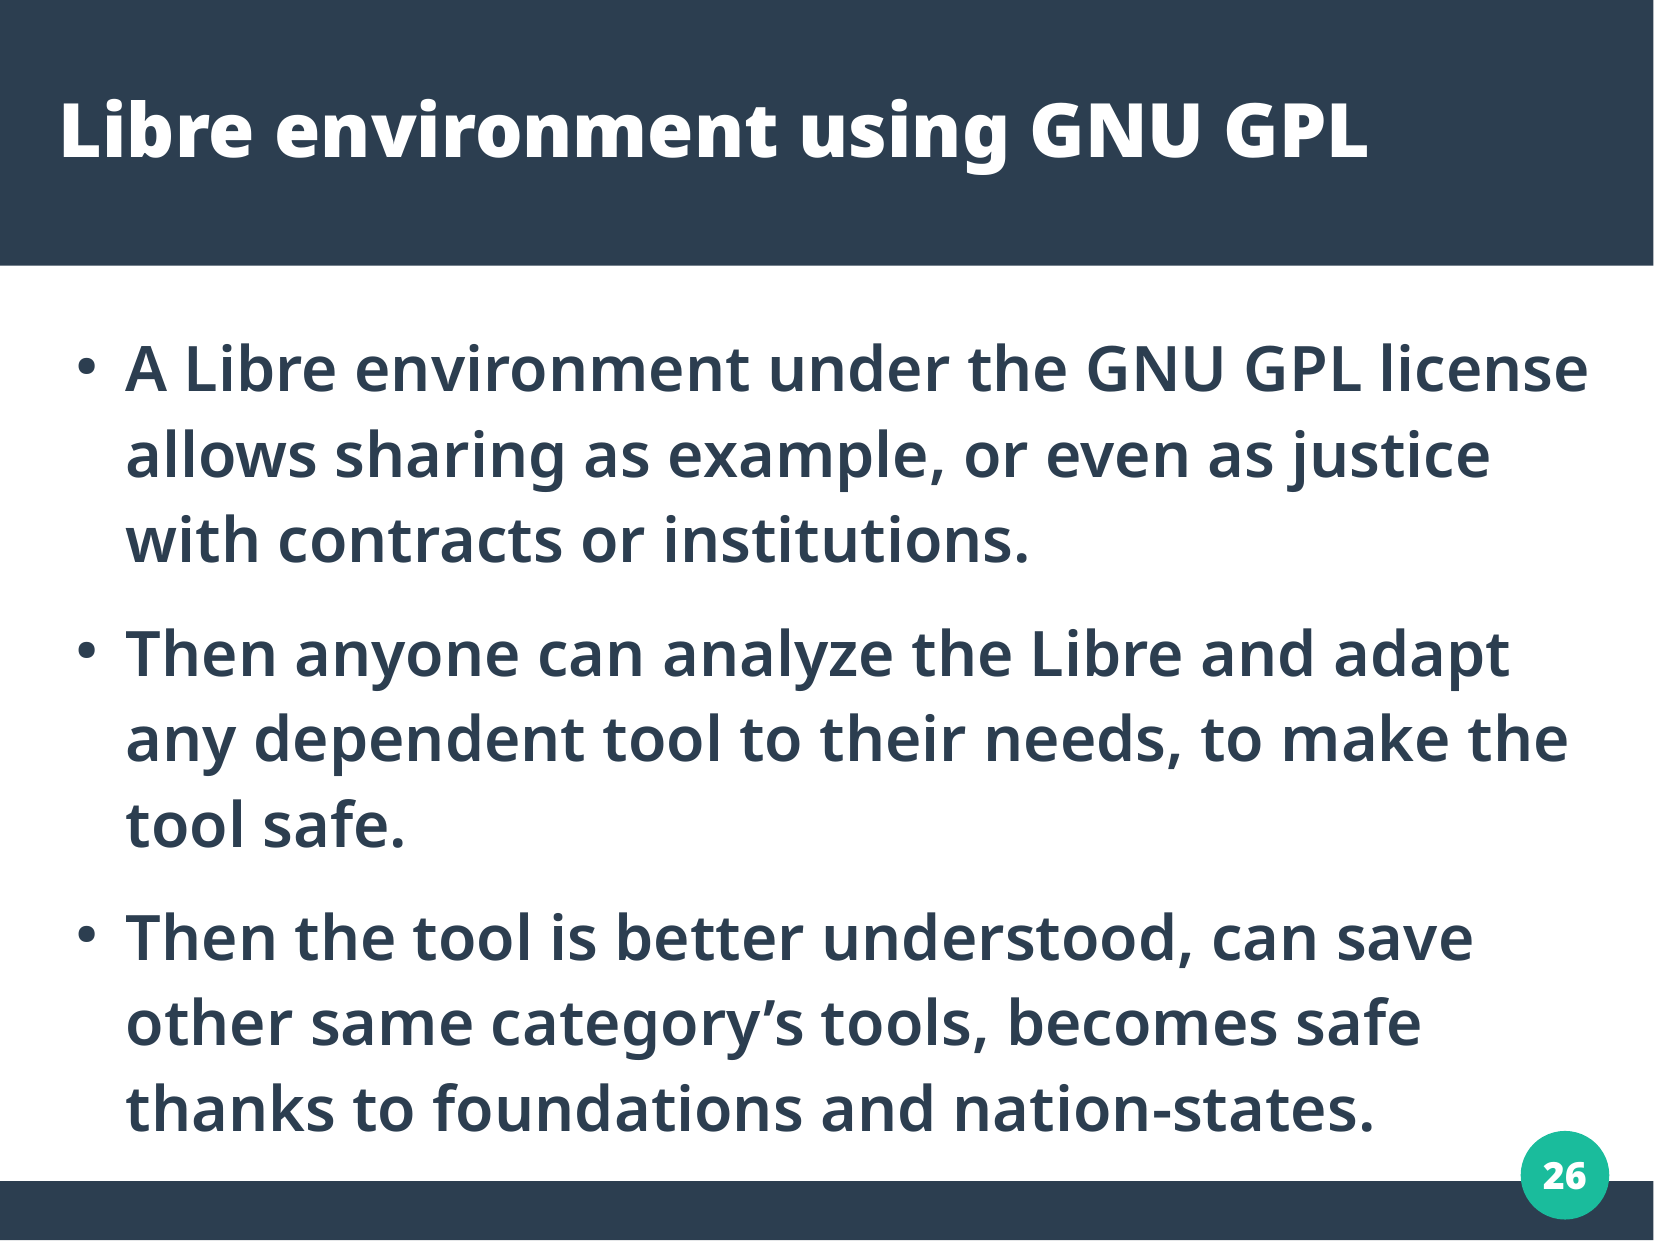

# Libre environment using GNU GPL
A Libre environment under the GNU GPL license allows sharing as example, or even as justice with contracts or institutions.
Then anyone can analyze the Libre and adapt any dependent tool to their needs, to make the tool safe.
Then the tool is better understood, can save other same category’s tools, becomes safe thanks to foundations and nation-states.
26